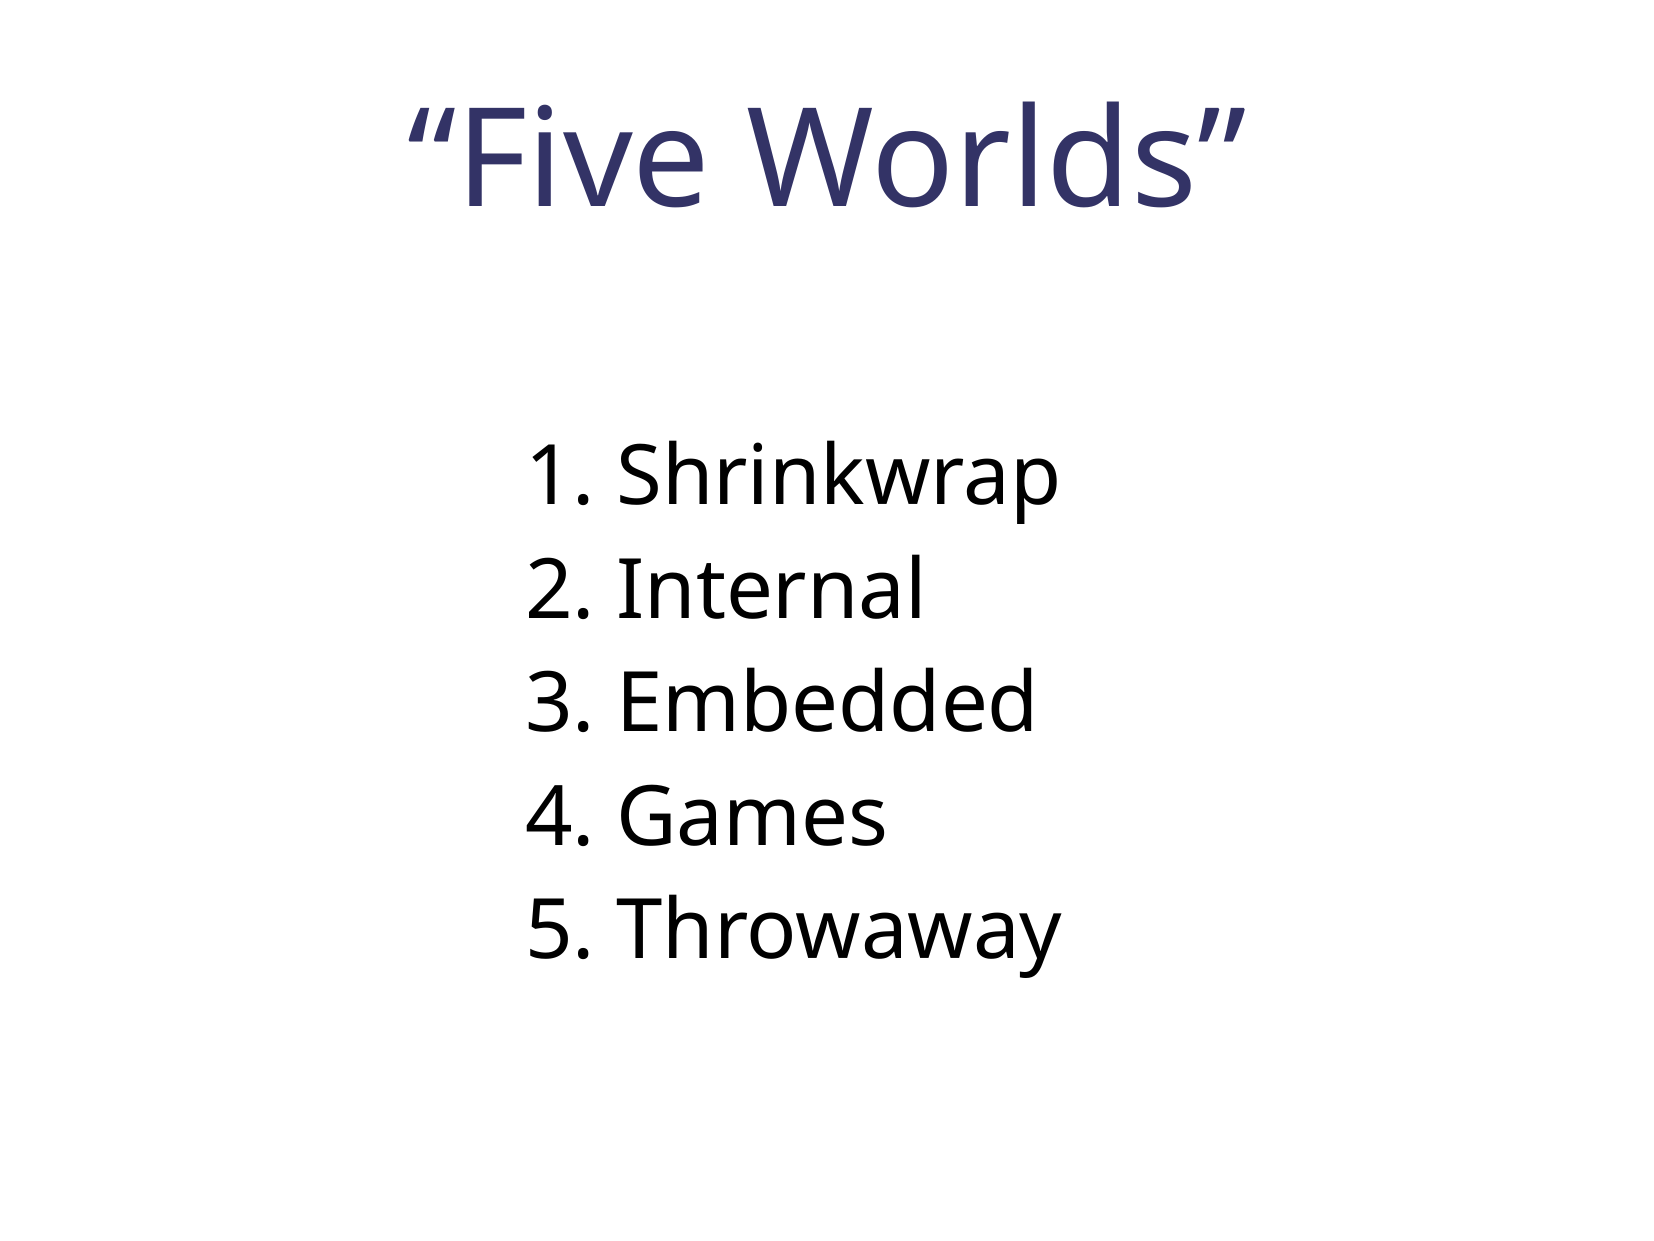

# “Five Worlds”
1. Shrinkwrap
2. Internal
3. Embedded
4. Games
5. Throwaway